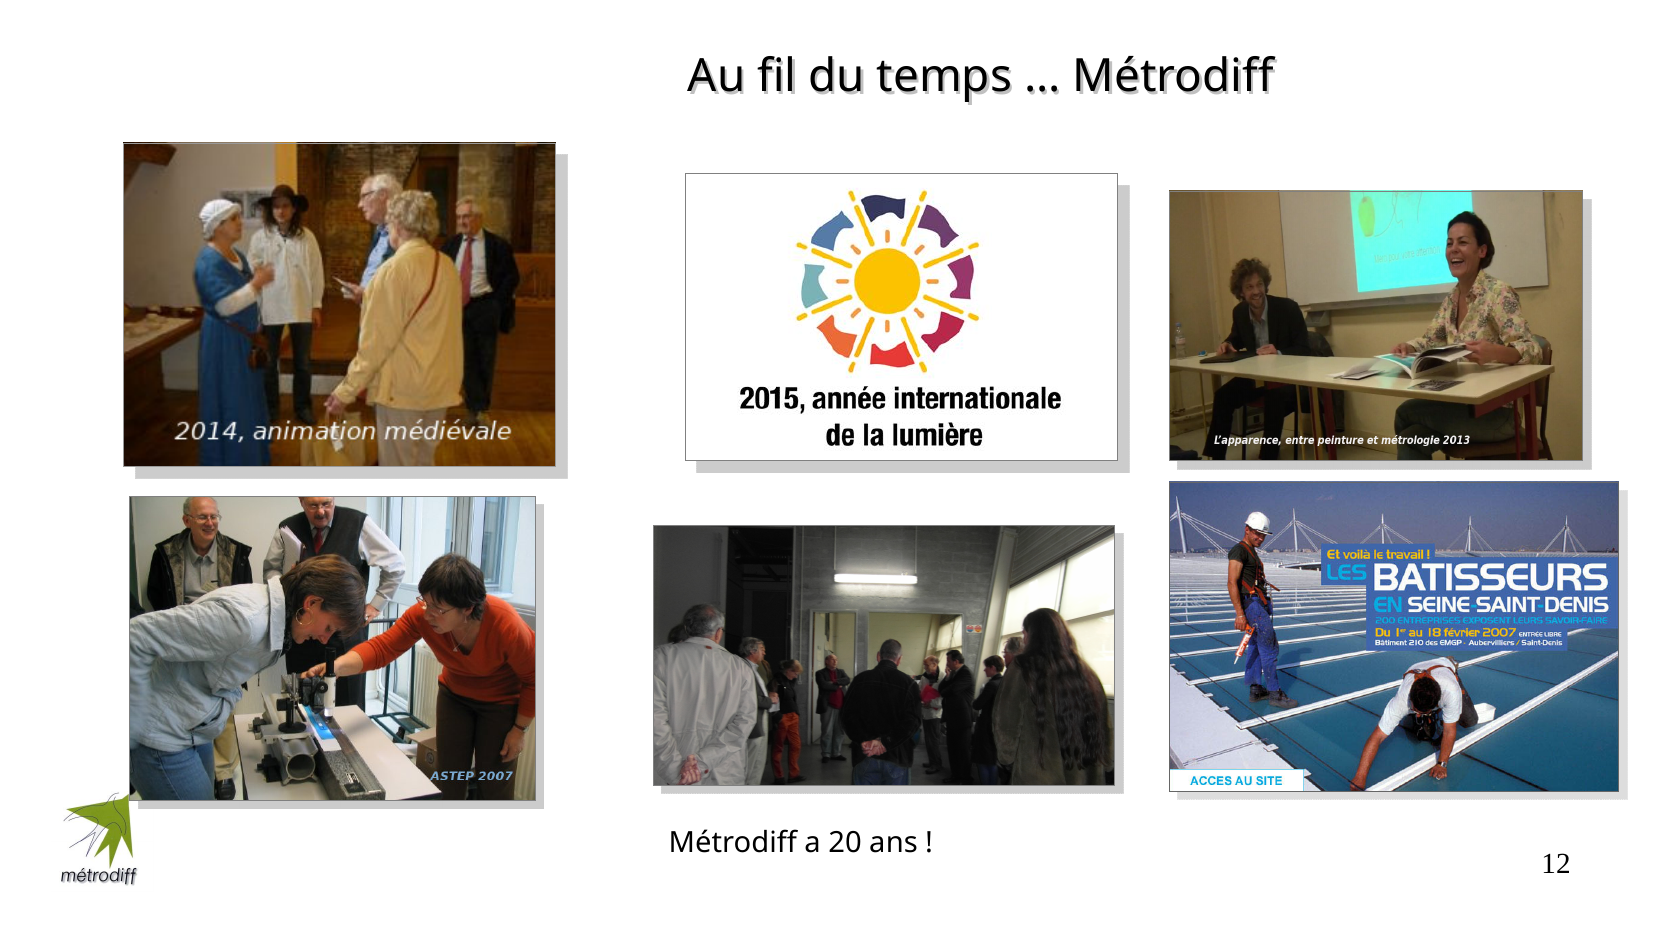

Au fil du temps ... Métrodiff
 Métrodiff a 20 ans !
12